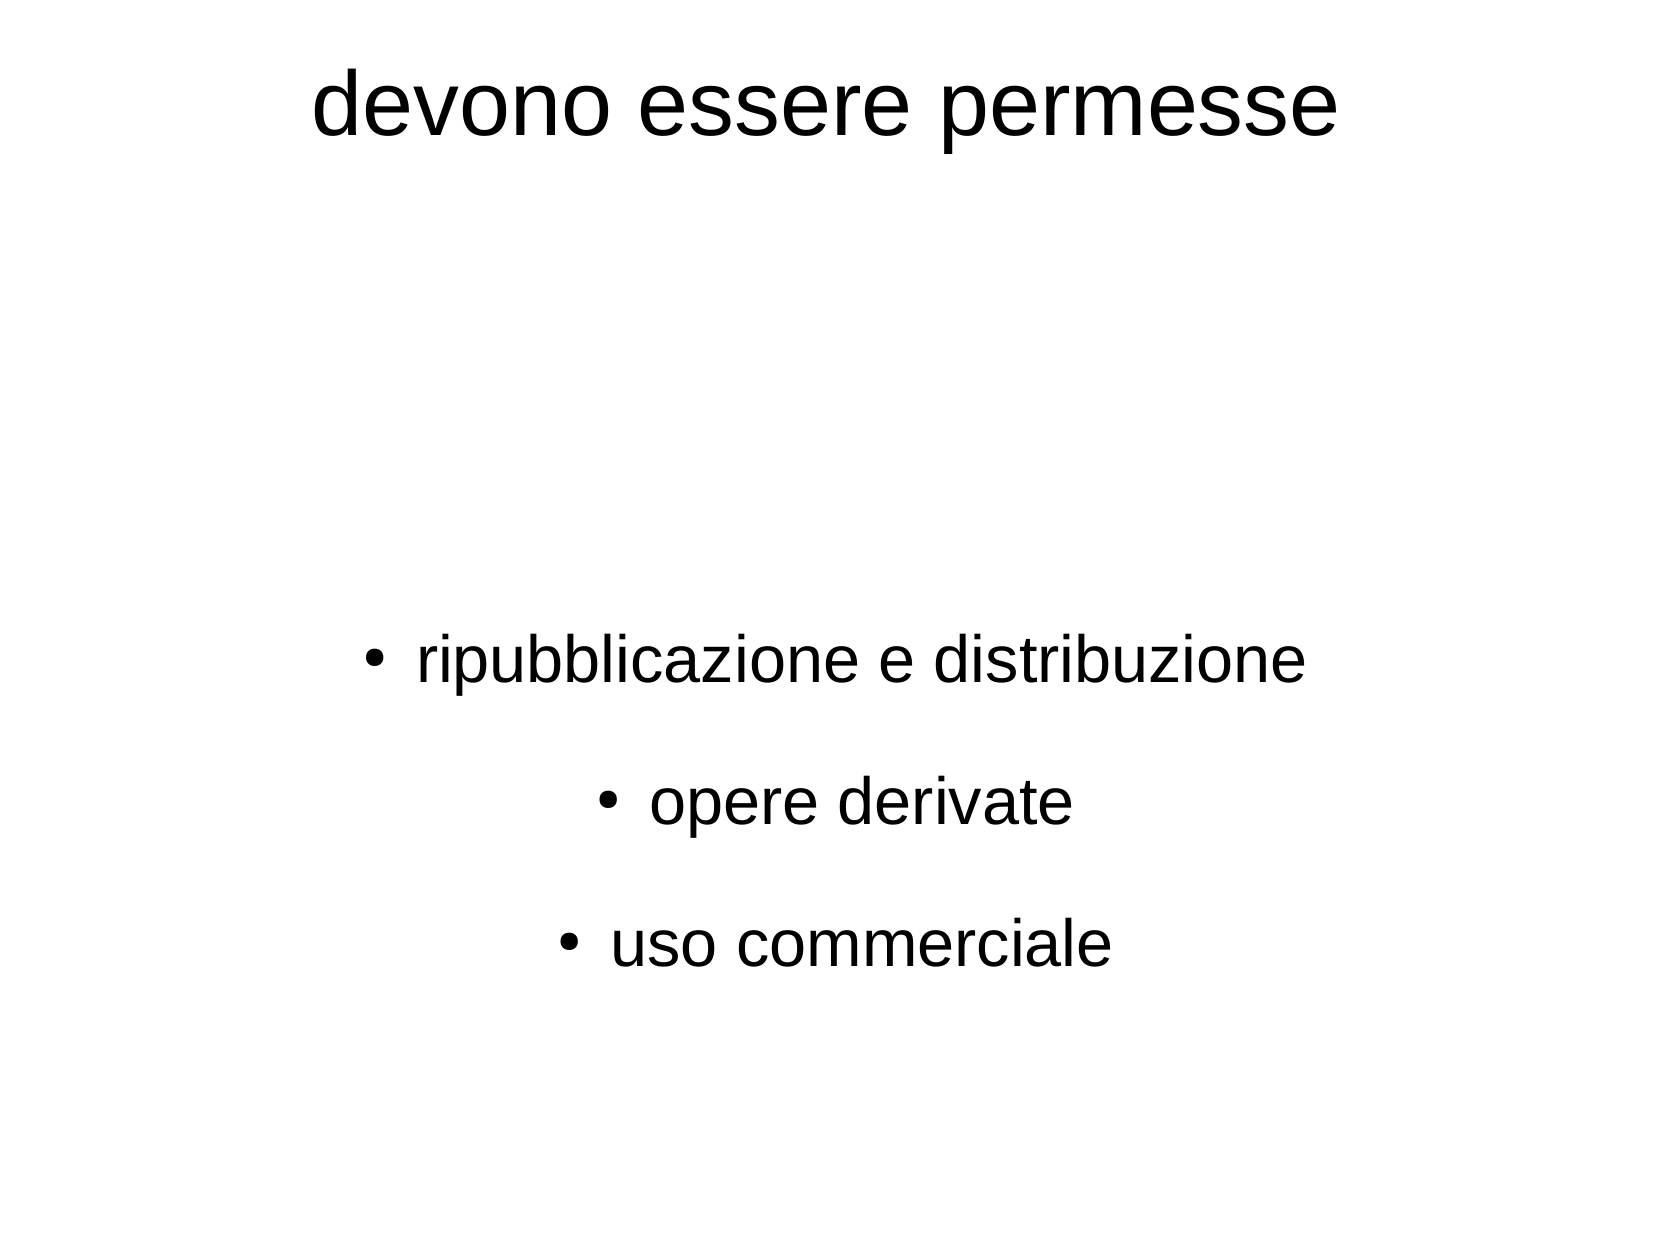

# devono essere permesse
ripubblicazione e distribuzione
opere derivate
uso commerciale